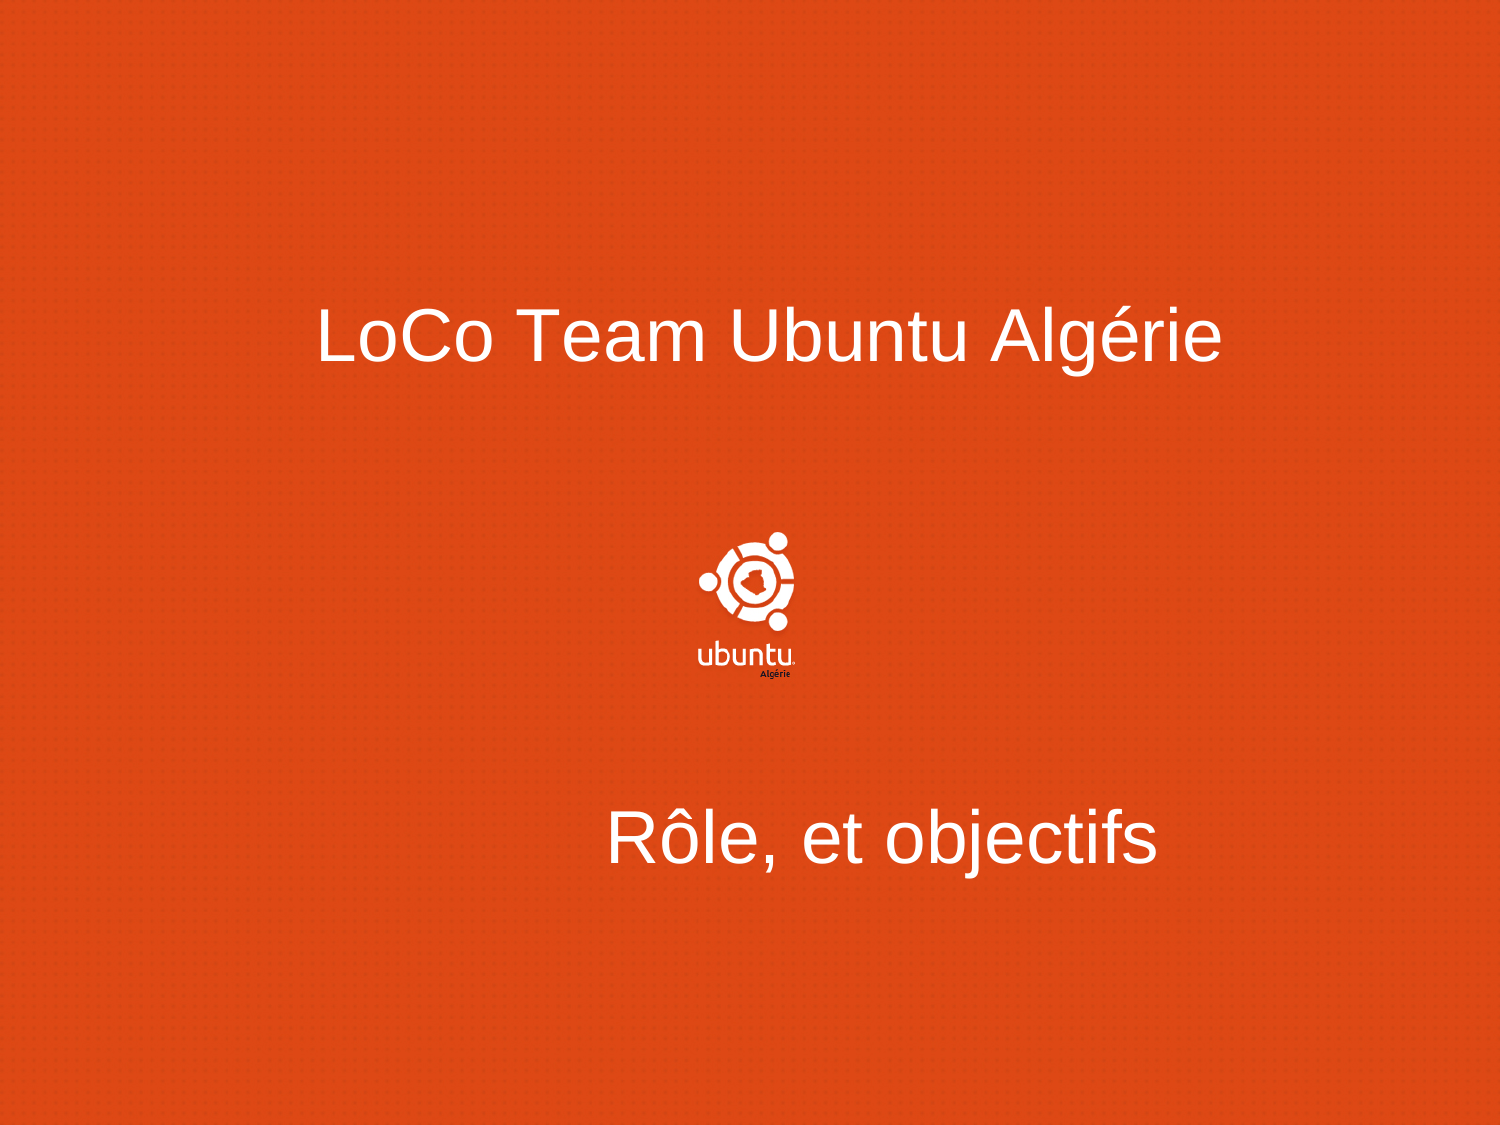

LoCo Team Ubuntu Algérie
Rôle, et objectifs